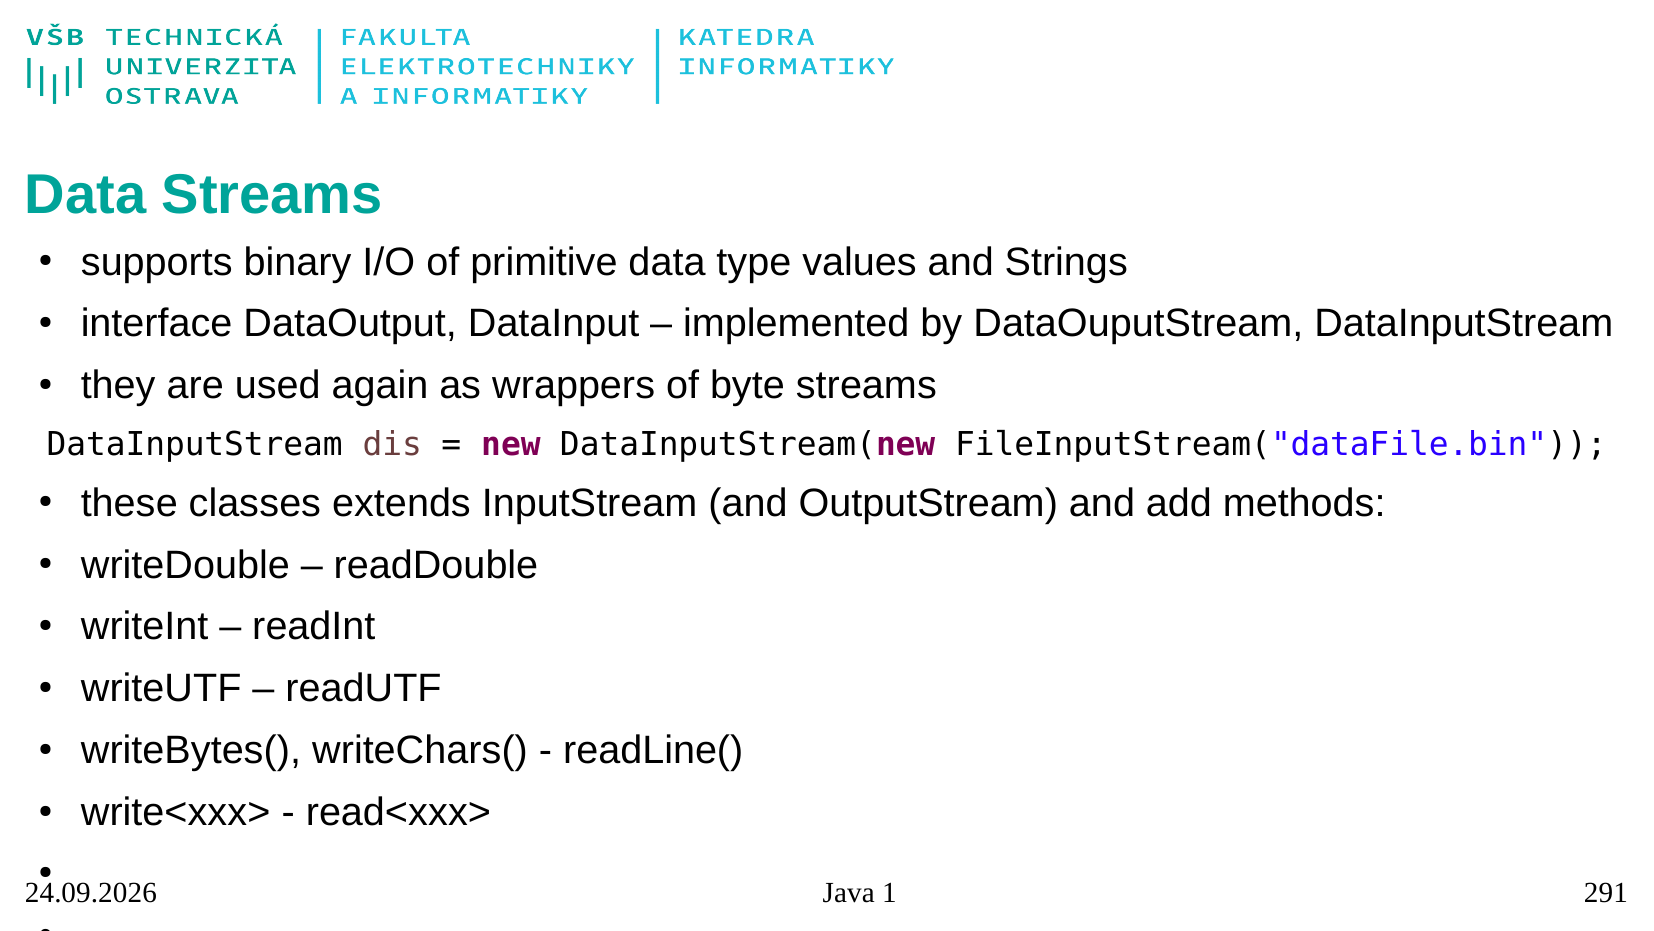

# Data Streams
supports binary I/O of primitive data type values and Strings
interface DataOutput, DataInput – implemented by DataOuputStream, DataInputStream
they are used again as wrappers of byte streams
DataInputStream dis = new DataInputStream(new FileInputStream("dataFile.bin"));
these classes extends InputStream (and OutputStream) and add methods:
writeDouble – readDouble
writeInt – readInt
writeUTF – readUTF
writeBytes(), writeChars() - readLine()
write<xxx> - read<xxx>
Java 1
291